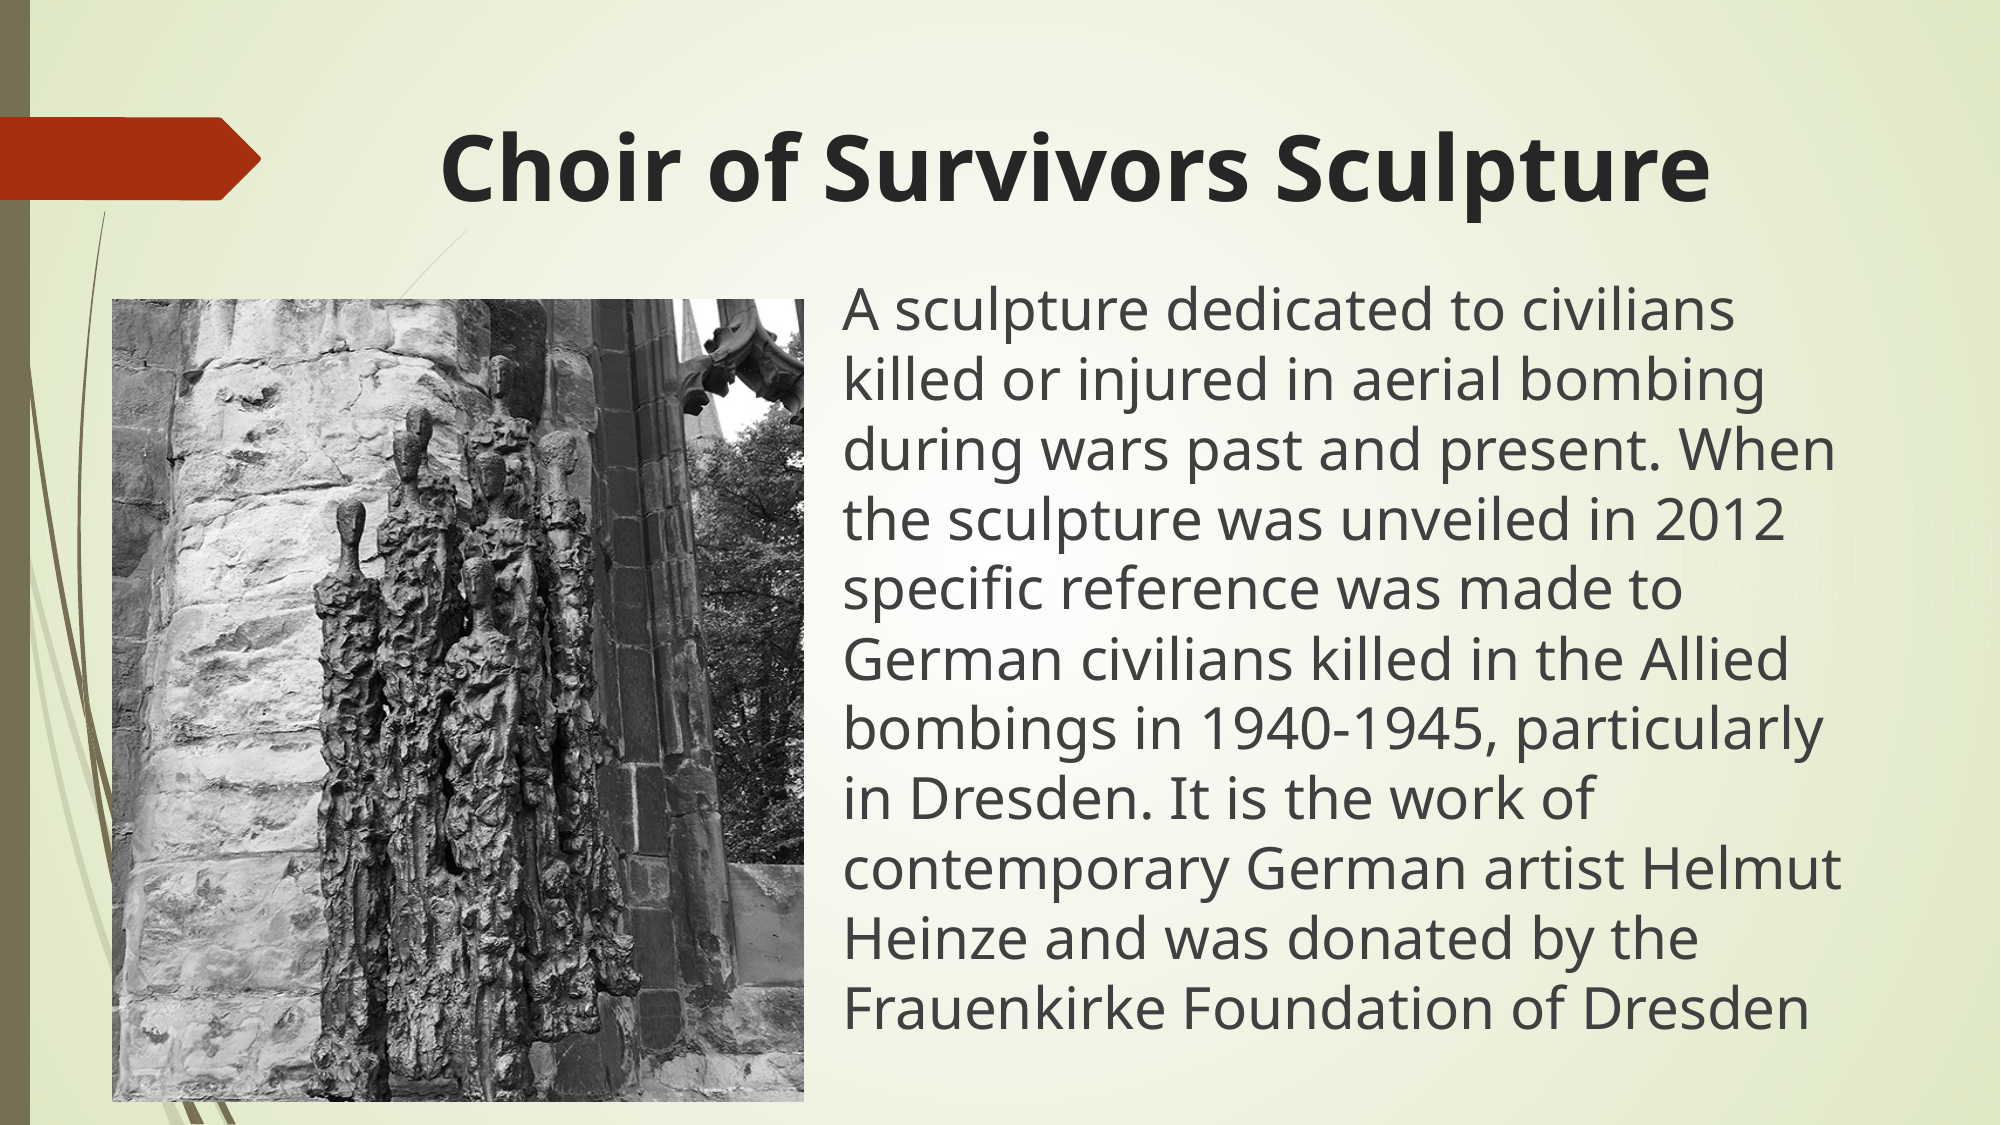

# Choir of Survivors Sculpture
A sculpture dedicated to civilians killed or injured in aerial bombing during wars past and present. When the sculpture was unveiled in 2012 specific reference was made to German civilians killed in the Allied bombings in 1940-1945, particularly in Dresden. It is the work of contemporary German artist Helmut Heinze and was donated by the Frauenkirke Foundation of Dresden